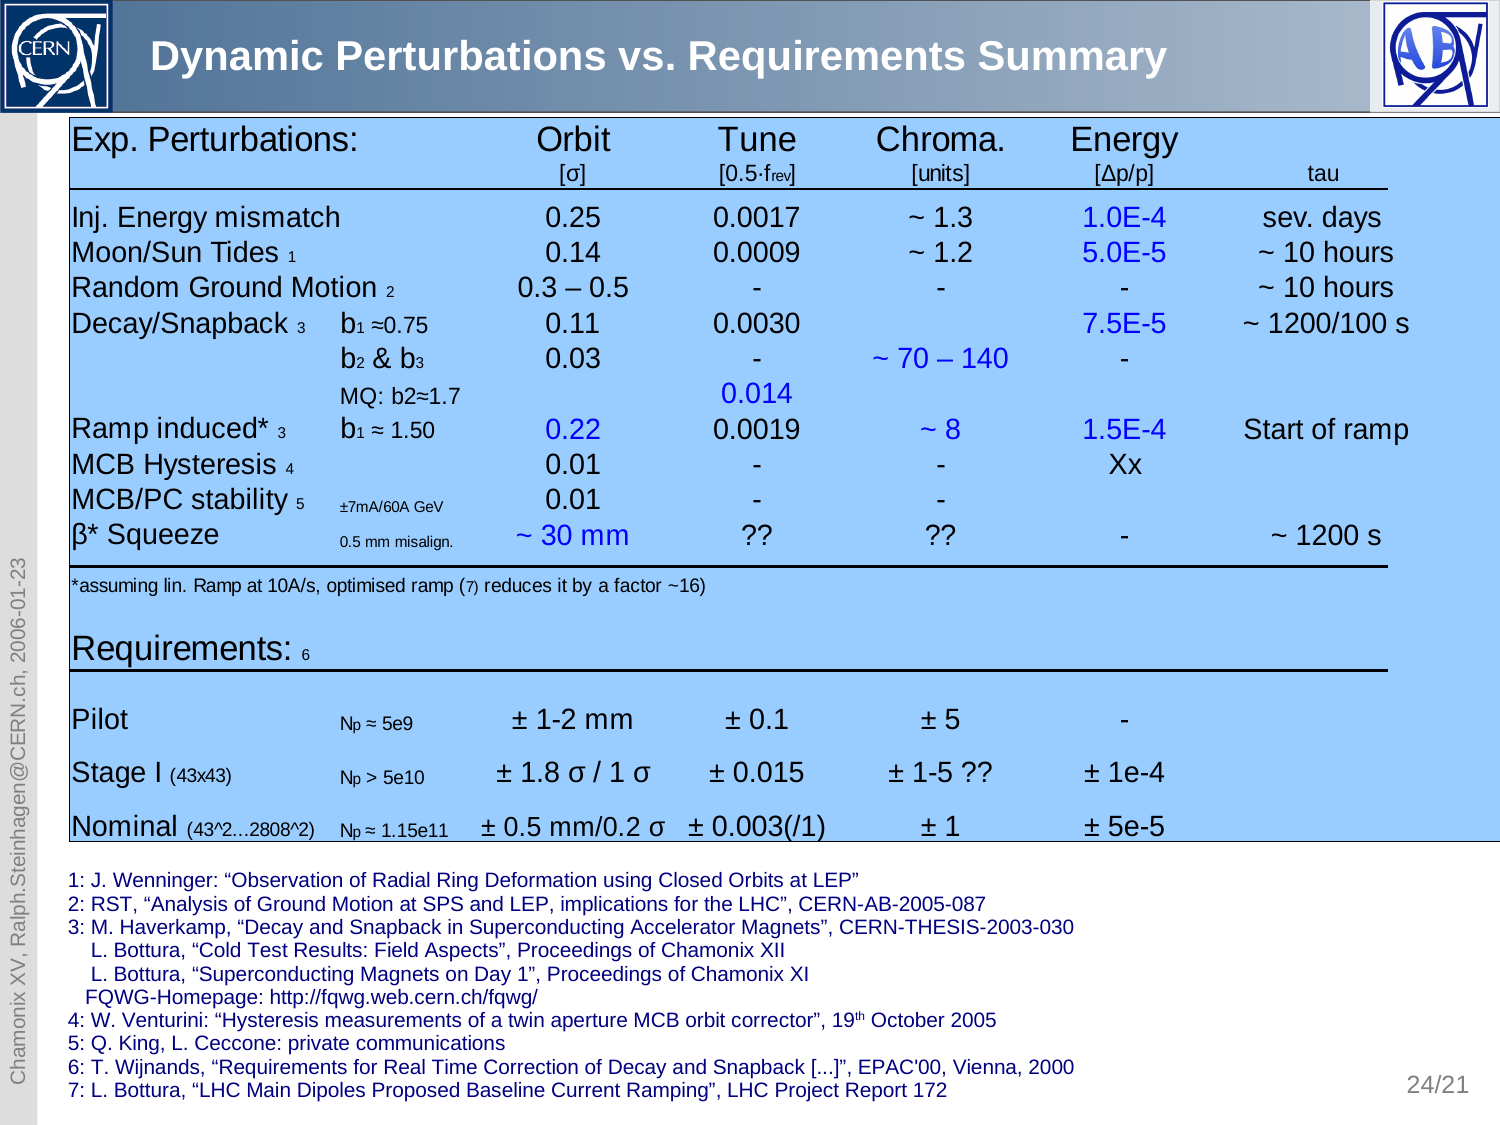

# Dynamic Perturbations vs. Requirements Summary
1: J. Wenninger: “Observation of Radial Ring Deformation using Closed Orbits at LEP”
2: RST, “Analysis of Ground Motion at SPS and LEP, implications for the LHC”, CERN-AB-2005-087
3: M. Haverkamp, “Decay and Snapback in Superconducting Accelerator Magnets”, CERN-THESIS-2003-030
 L. Bottura, “Cold Test Results: Field Aspects”, Proceedings of Chamonix XII
 L. Bottura, “Superconducting Magnets on Day 1”, Proceedings of Chamonix XI
 FQWG-Homepage: http://fqwg.web.cern.ch/fqwg/
4: W. Venturini: “Hysteresis measurements of a twin aperture MCB orbit corrector”, 19th October 2005
5: Q. King, L. Ceccone: private communications
6: T. Wijnands, “Requirements for Real Time Correction of Decay and Snapback [...]”, EPAC'00, Vienna, 2000
7: L. Bottura, “LHC Main Dipoles Proposed Baseline Current Ramping”, LHC Project Report 172